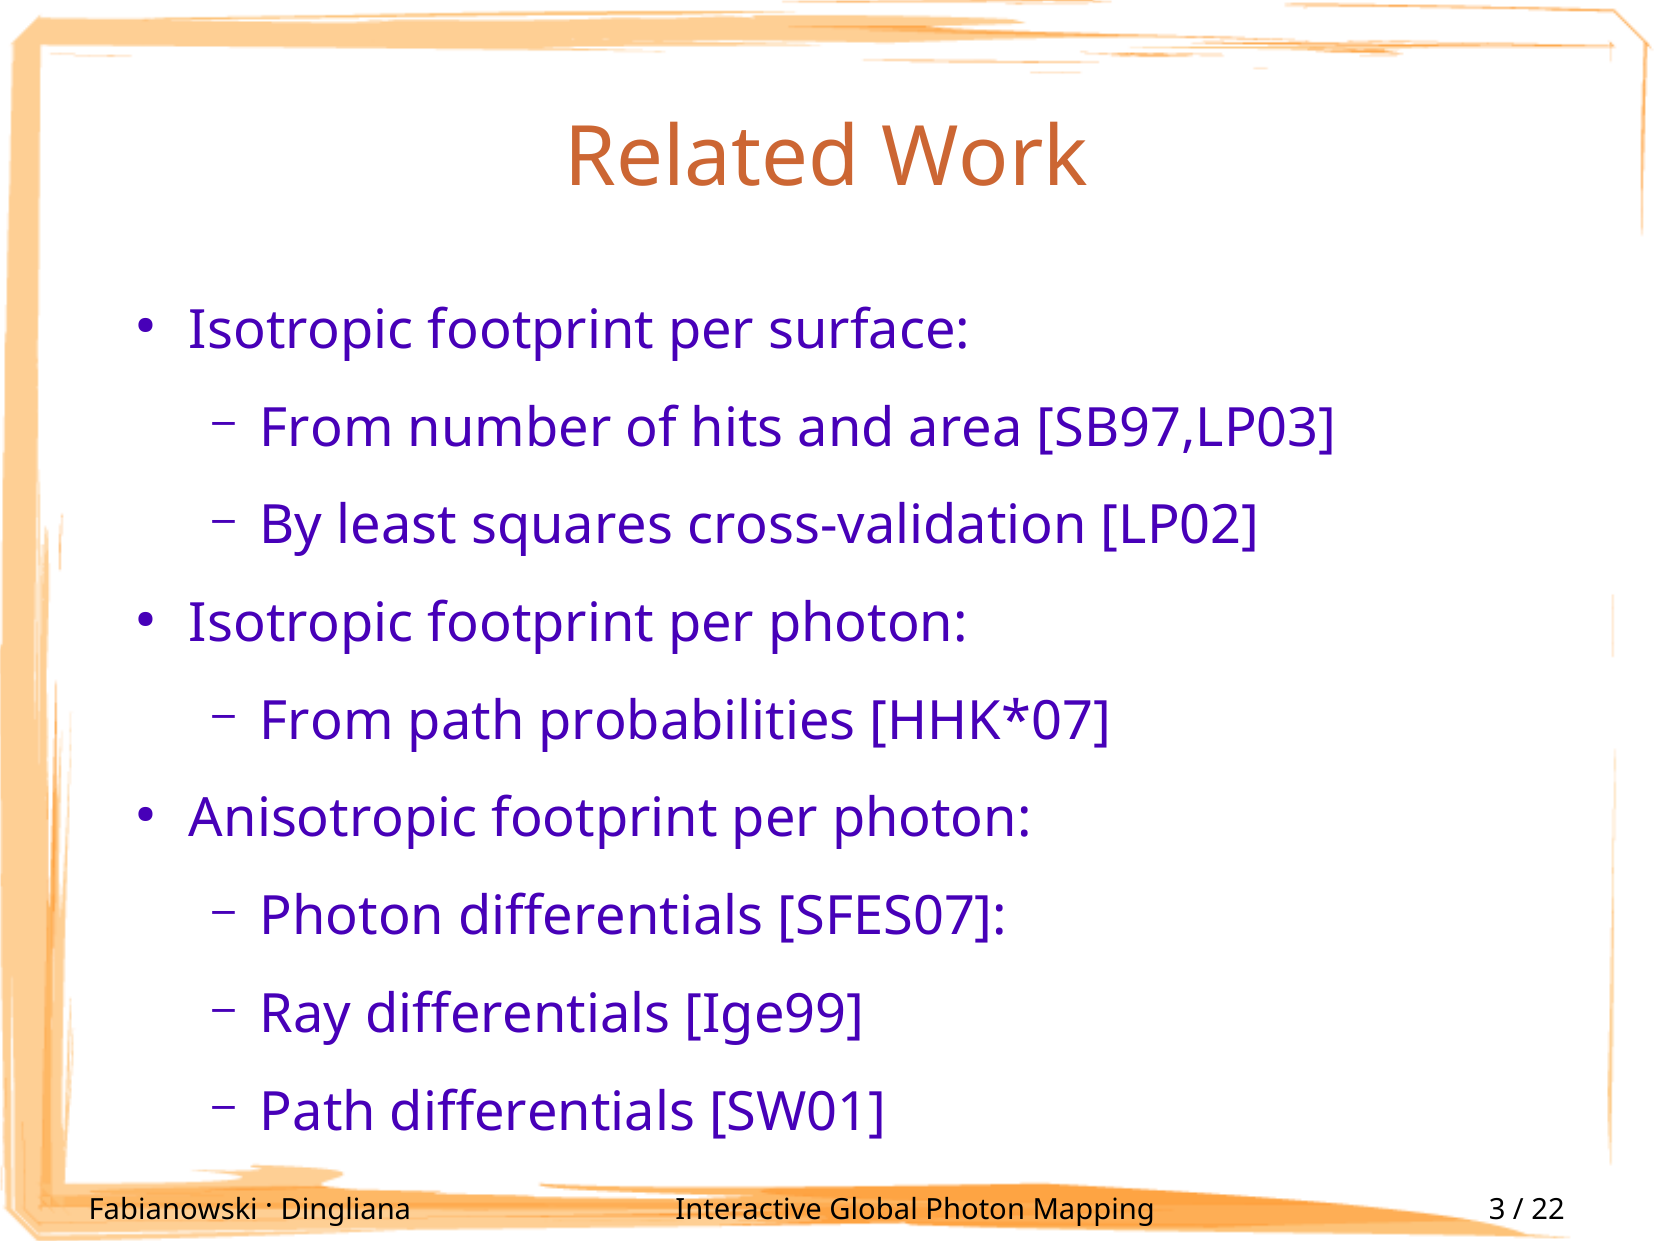

# Related Work
Isotropic footprint per surface:
From number of hits and area [SB97,LP03]
By least squares cross-validation [LP02]
Isotropic footprint per photon:
From path probabilities [HHK*07]
Anisotropic footprint per photon:
Photon differentials [SFES07]:
Ray differentials [Ige99]
Path differentials [SW01]